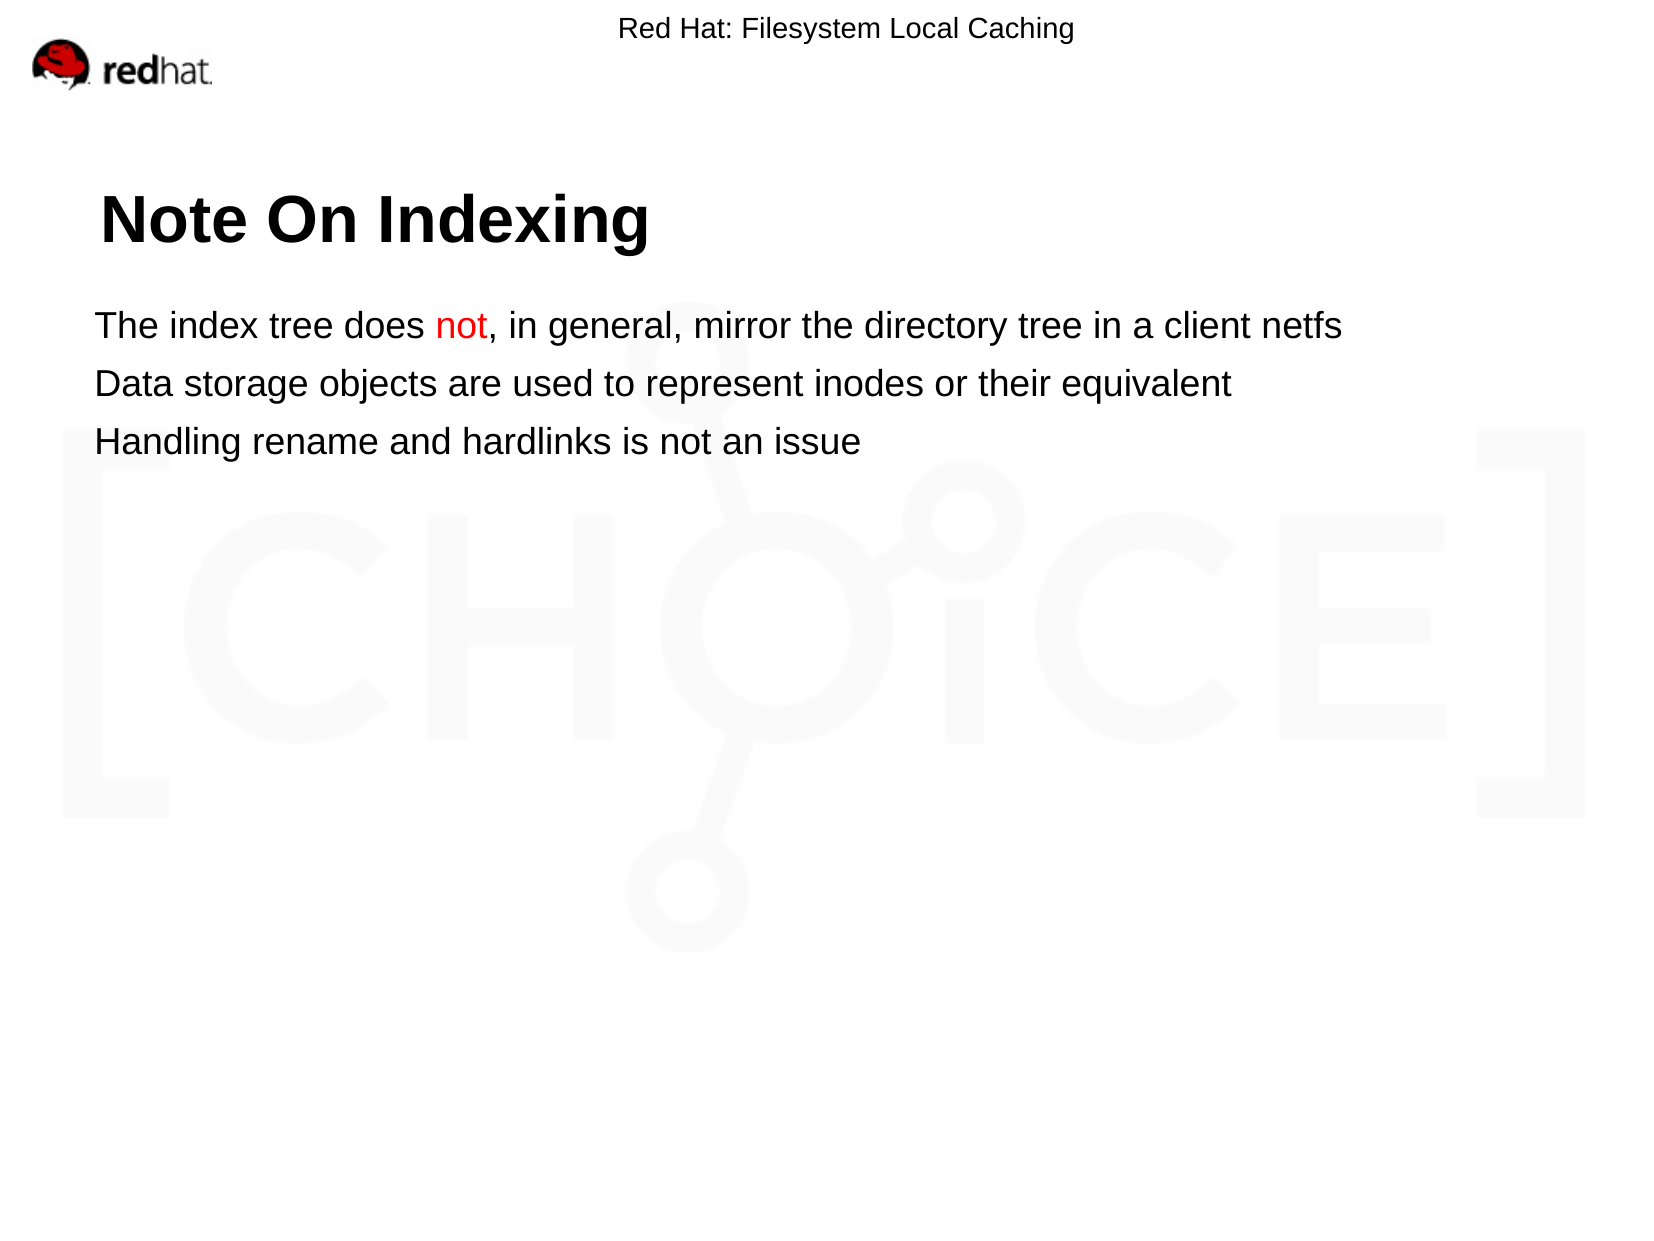

# Note On Indexing
The index tree does not, in general, mirror the directory tree in a client netfs
Data storage objects are used to represent inodes or their equivalent
Handling rename and hardlinks is not an issue